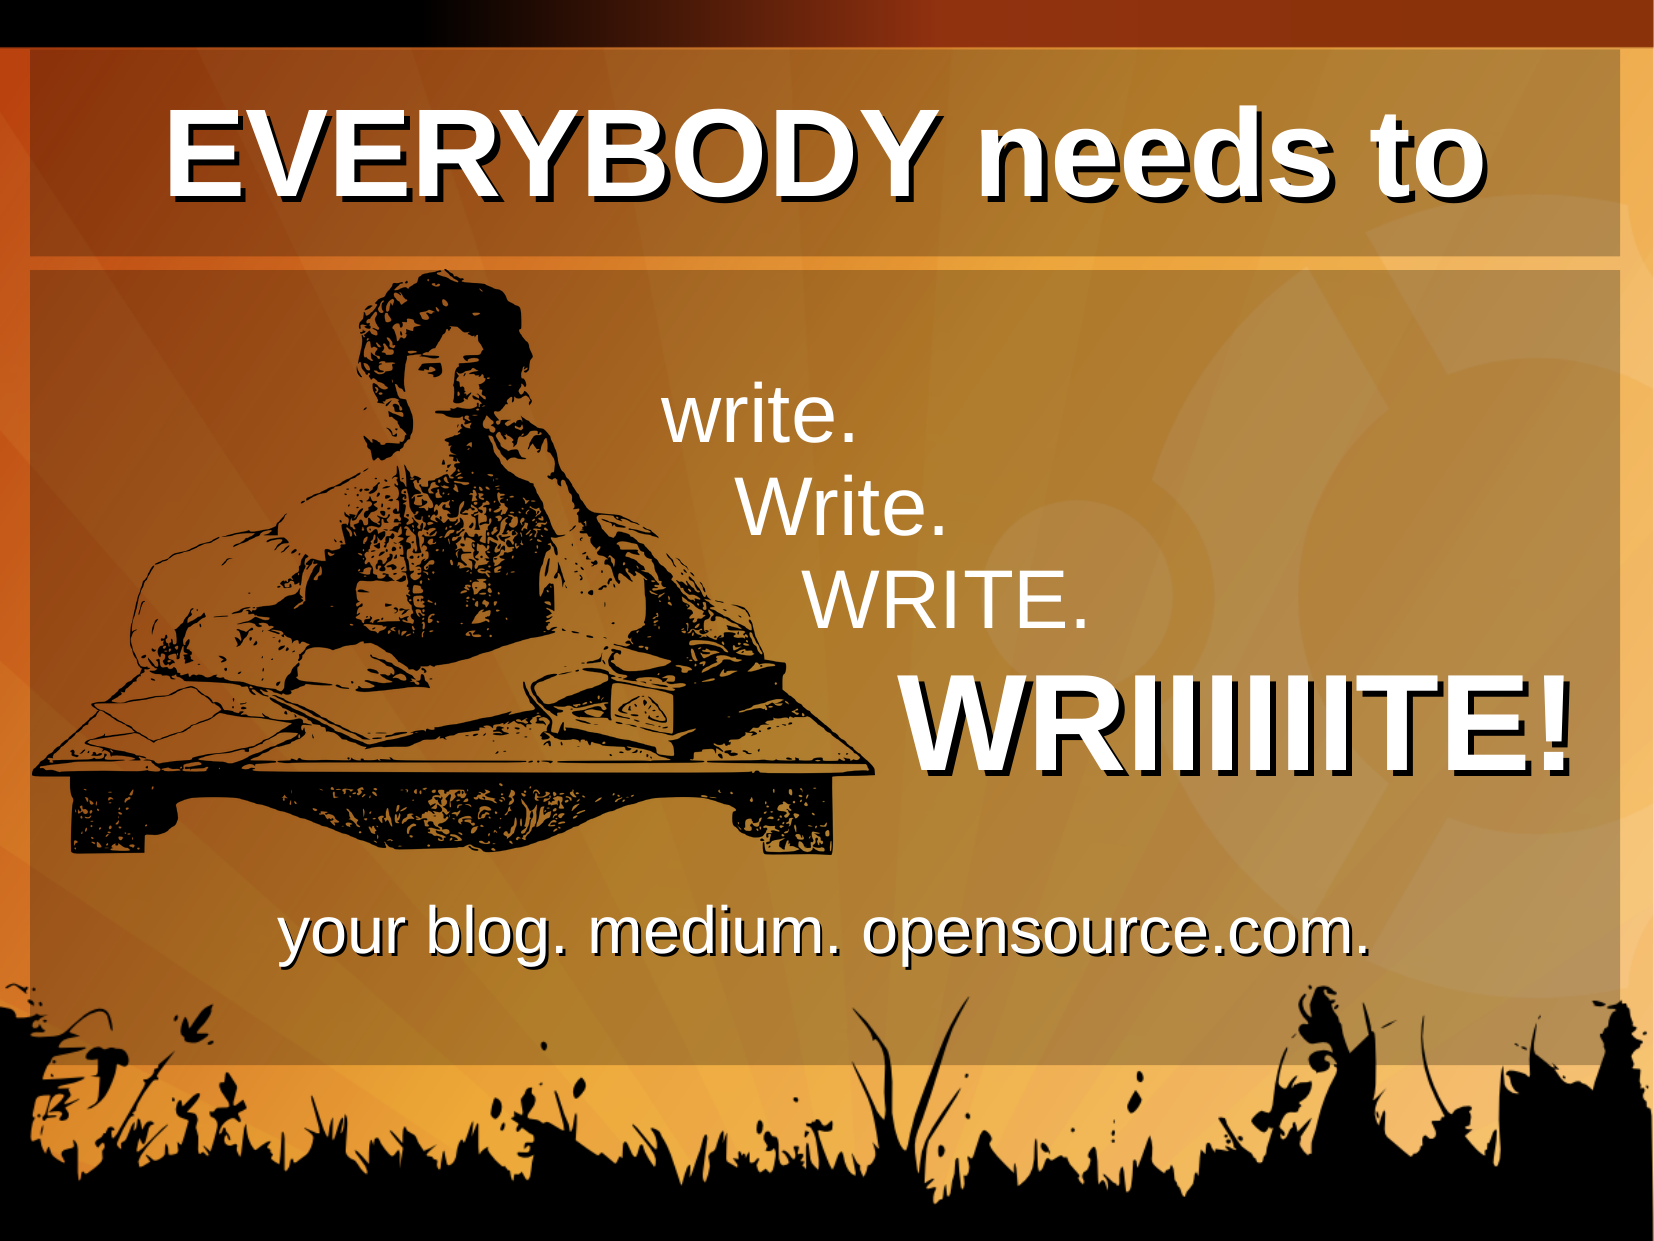

# EVERYBODY needs to
write.
Write.
 WRITE.
 WRIIIIIITE!
your blog. medium. opensource.com.